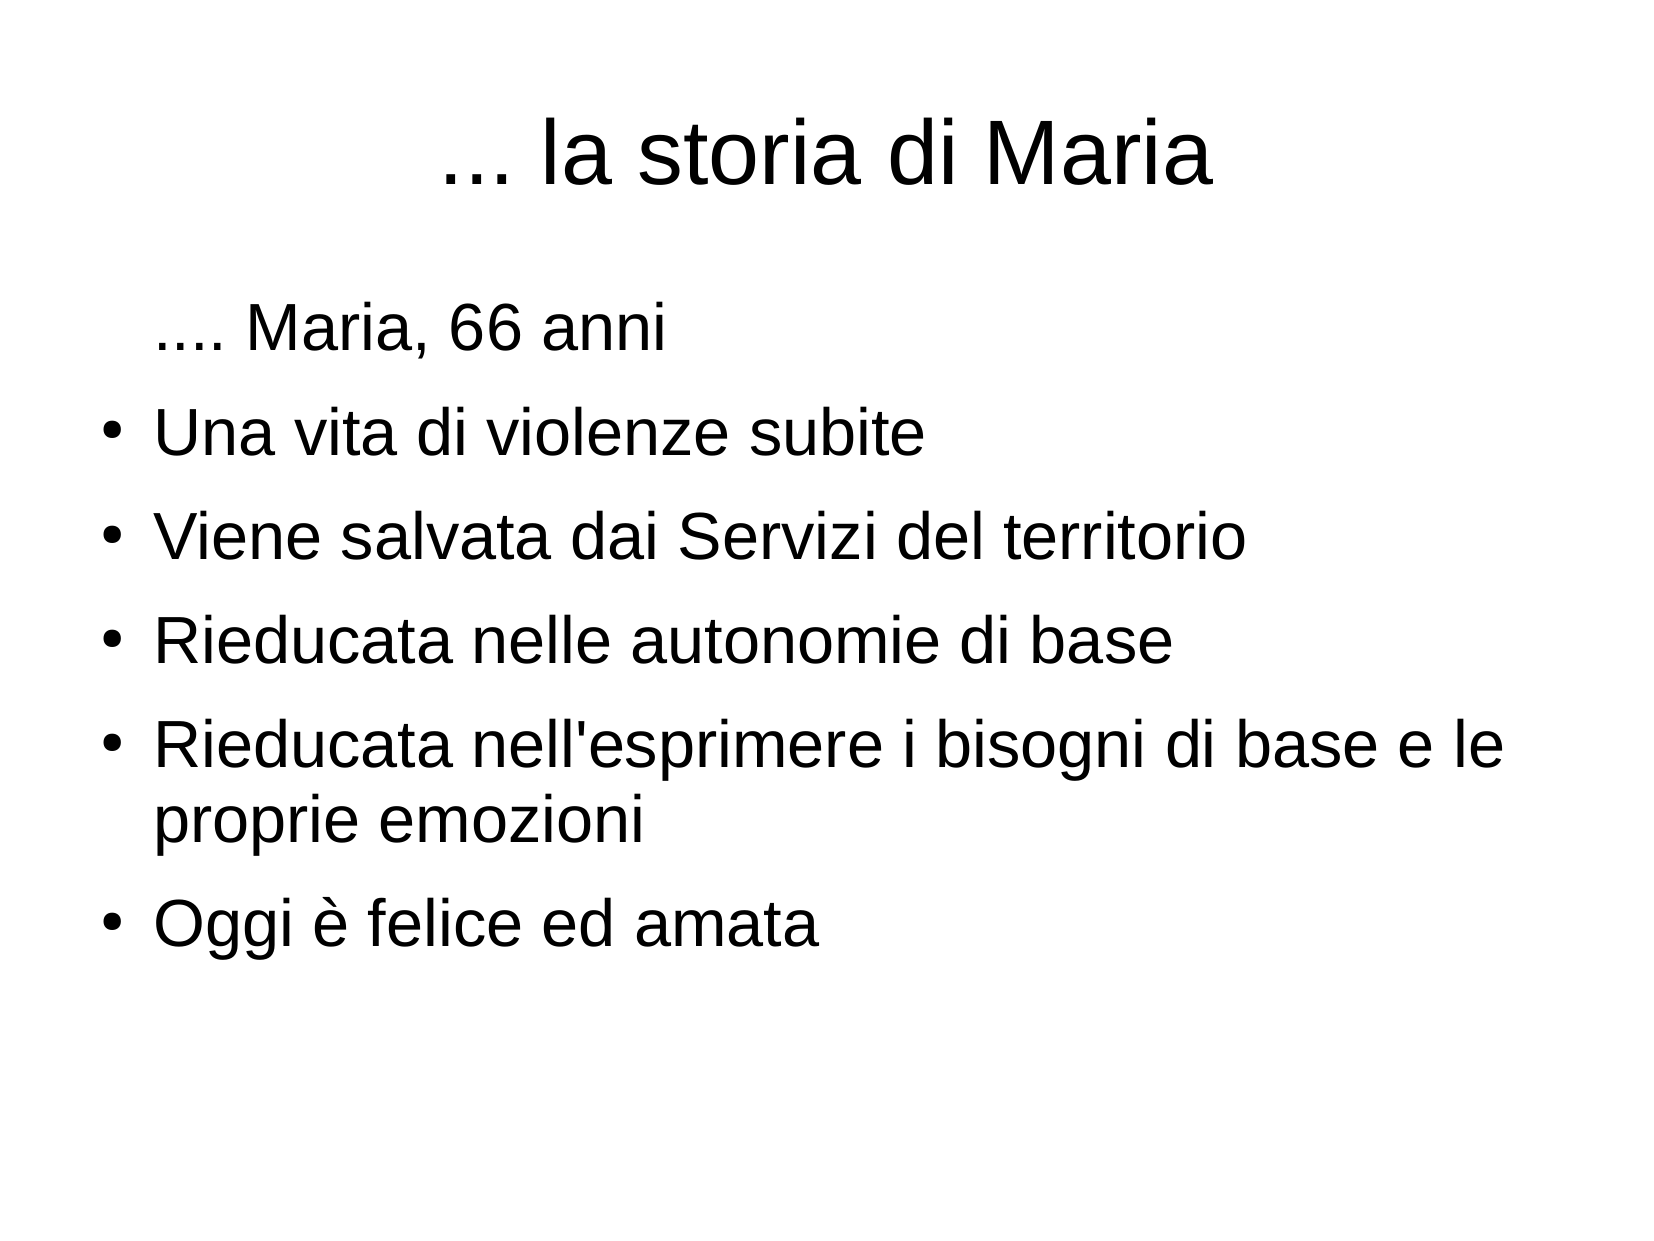

# ... la storia di Maria
.... Maria, 66 anni
Una vita di violenze subite
Viene salvata dai Servizi del territorio
Rieducata nelle autonomie di base
Rieducata nell'esprimere i bisogni di base e le proprie emozioni
Oggi è felice ed amata